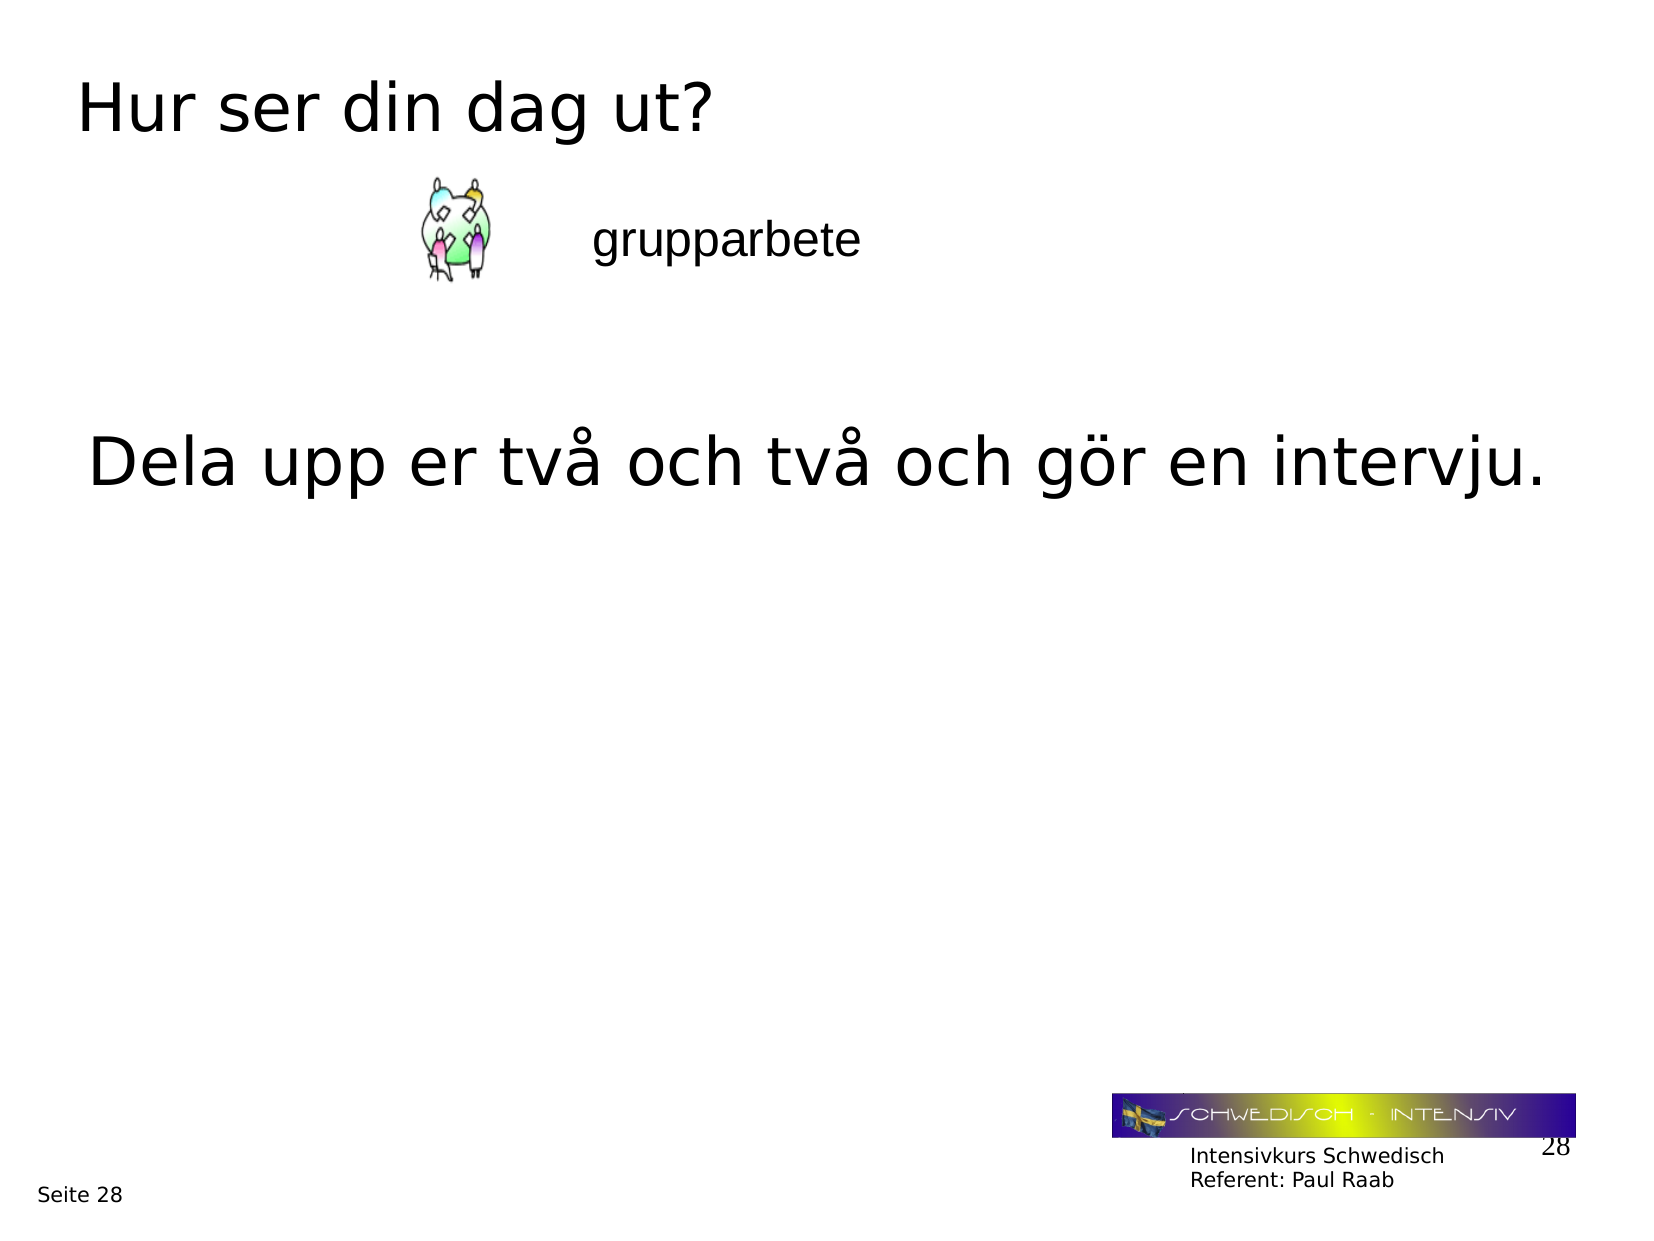

Hur ser din dag ut?
grupparbete
Dela upp er två och två och gör en intervju.